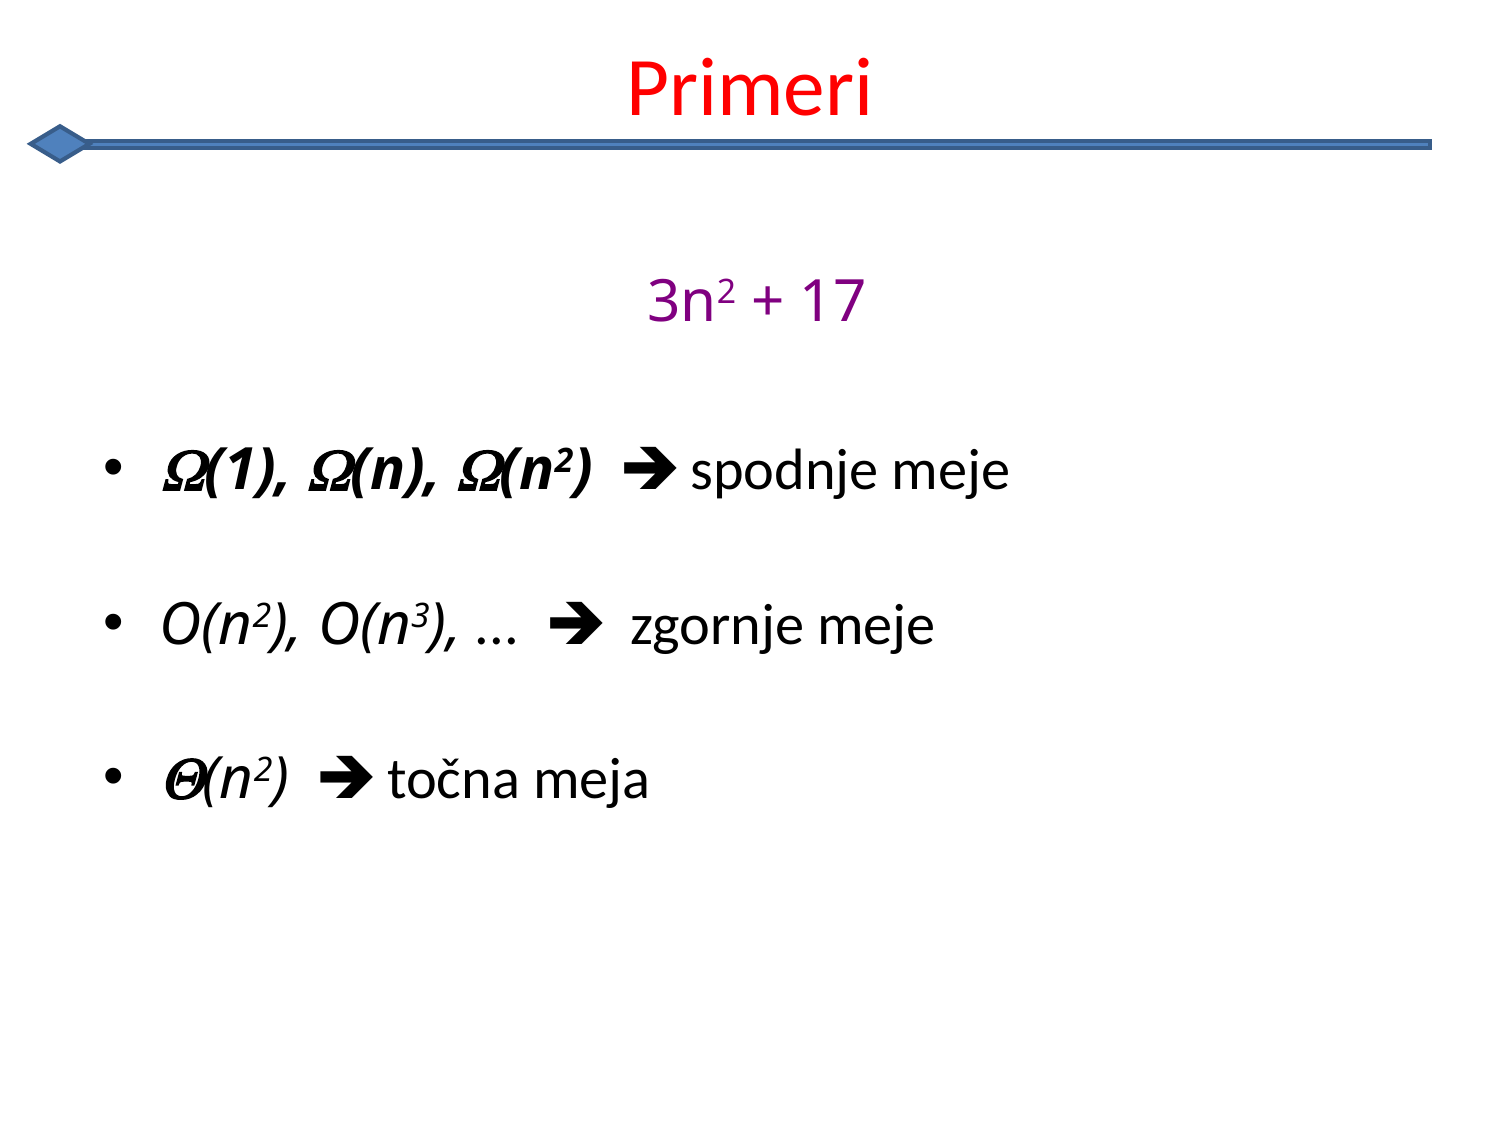

# Primeri
3n2 + 17
(1), (n), (n2)  spodnje meje
O(n2), O(n3), ...  zgornje meje
(n2)  točna meja